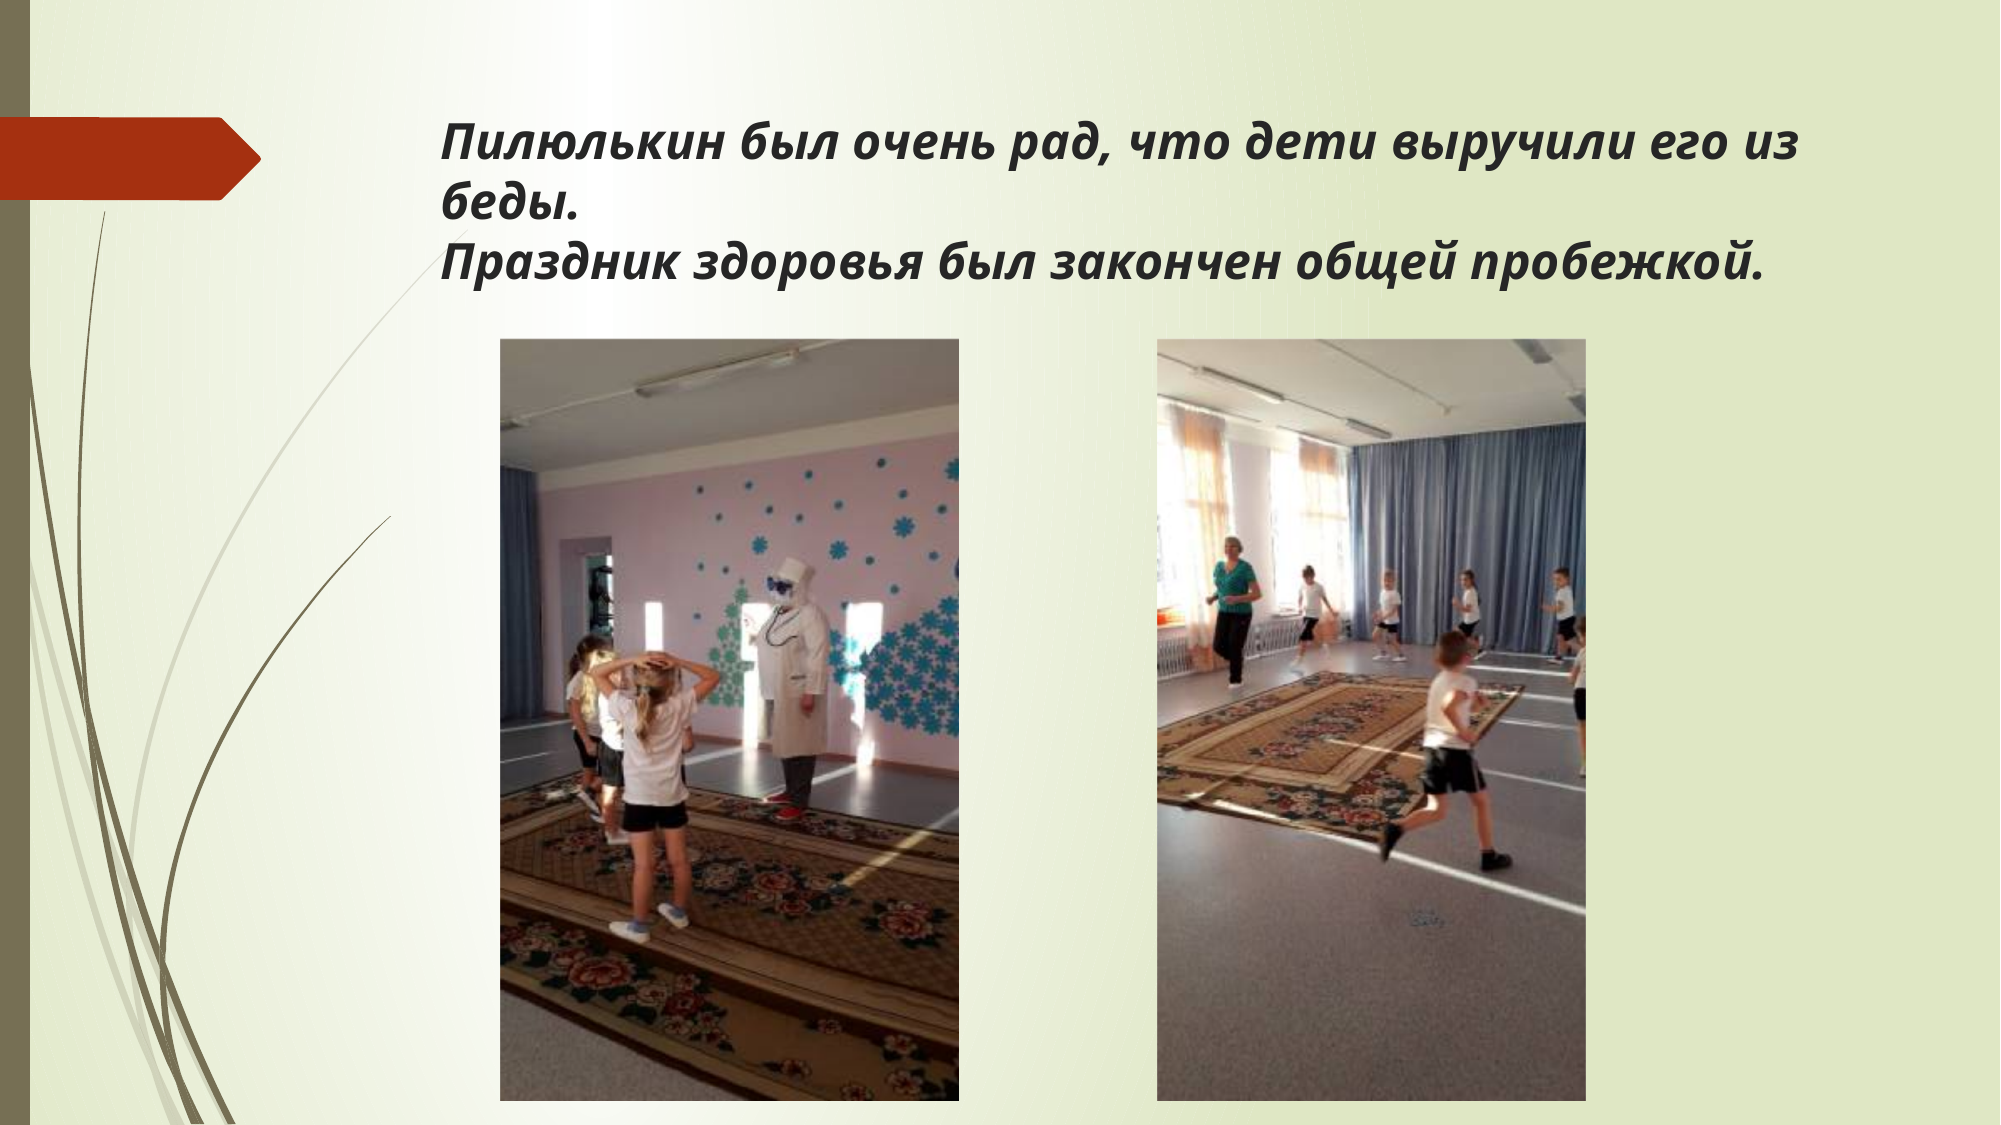

# Пилюлькин был очень рад, что дети выручили его из беды. Праздник здоровья был закончен общей пробежкой.